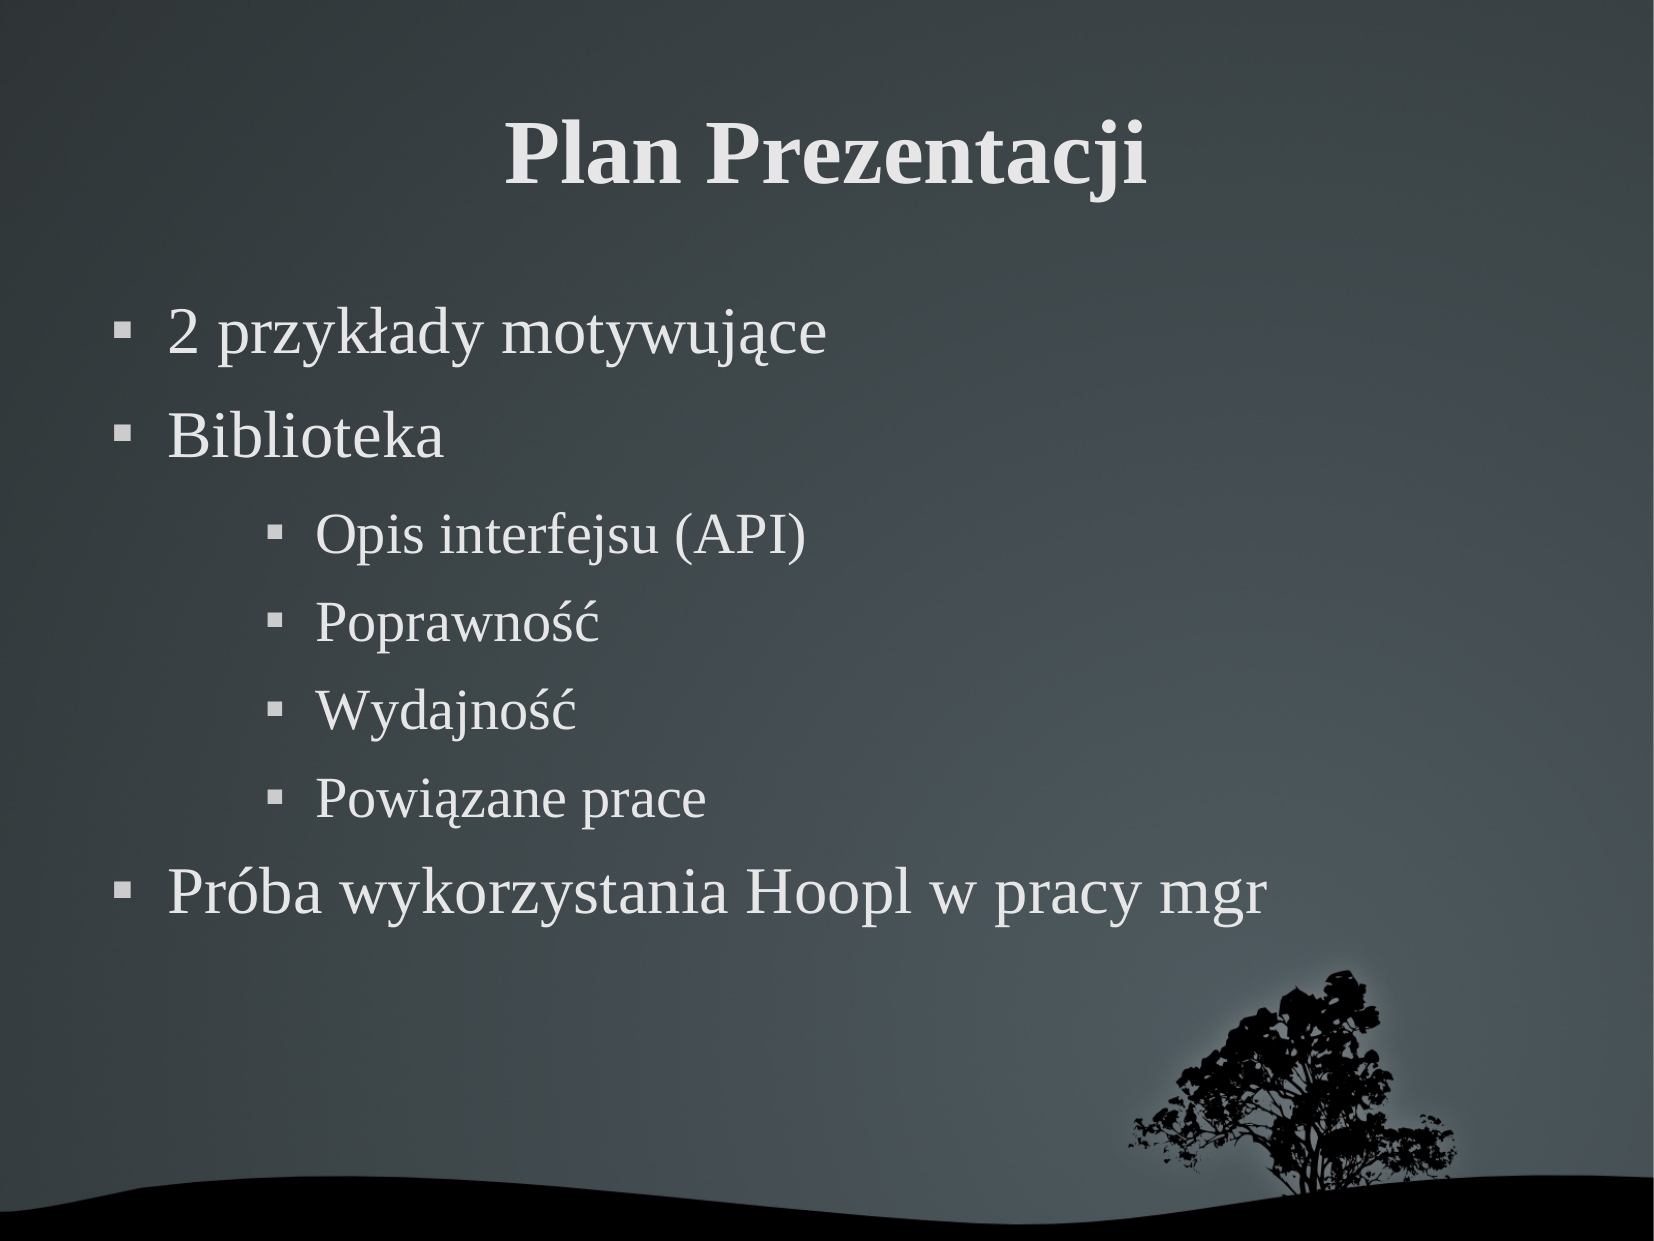

Plan Prezentacji
# 2 przykłady motywujące
Biblioteka
Opis interfejsu (API)
Poprawność
Wydajność
Powiązane prace
Próba wykorzystania Hoopl w pracy mgr